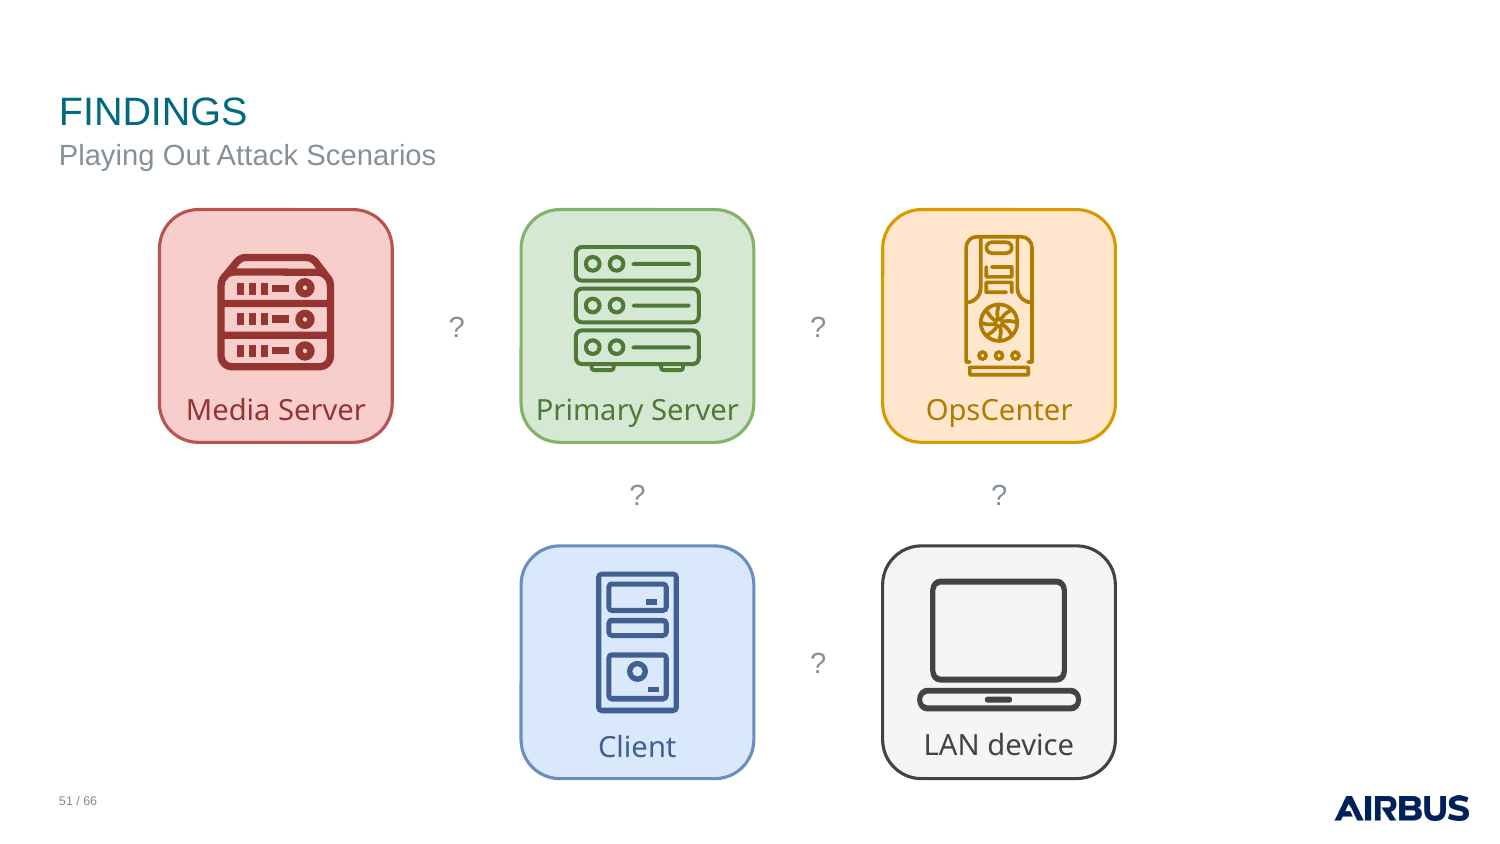

# FINDINGS Playing Out Attack Scenarios
Media Server
Primary Server
OpsCenter
?
?
?
?
Client
LAN device
?